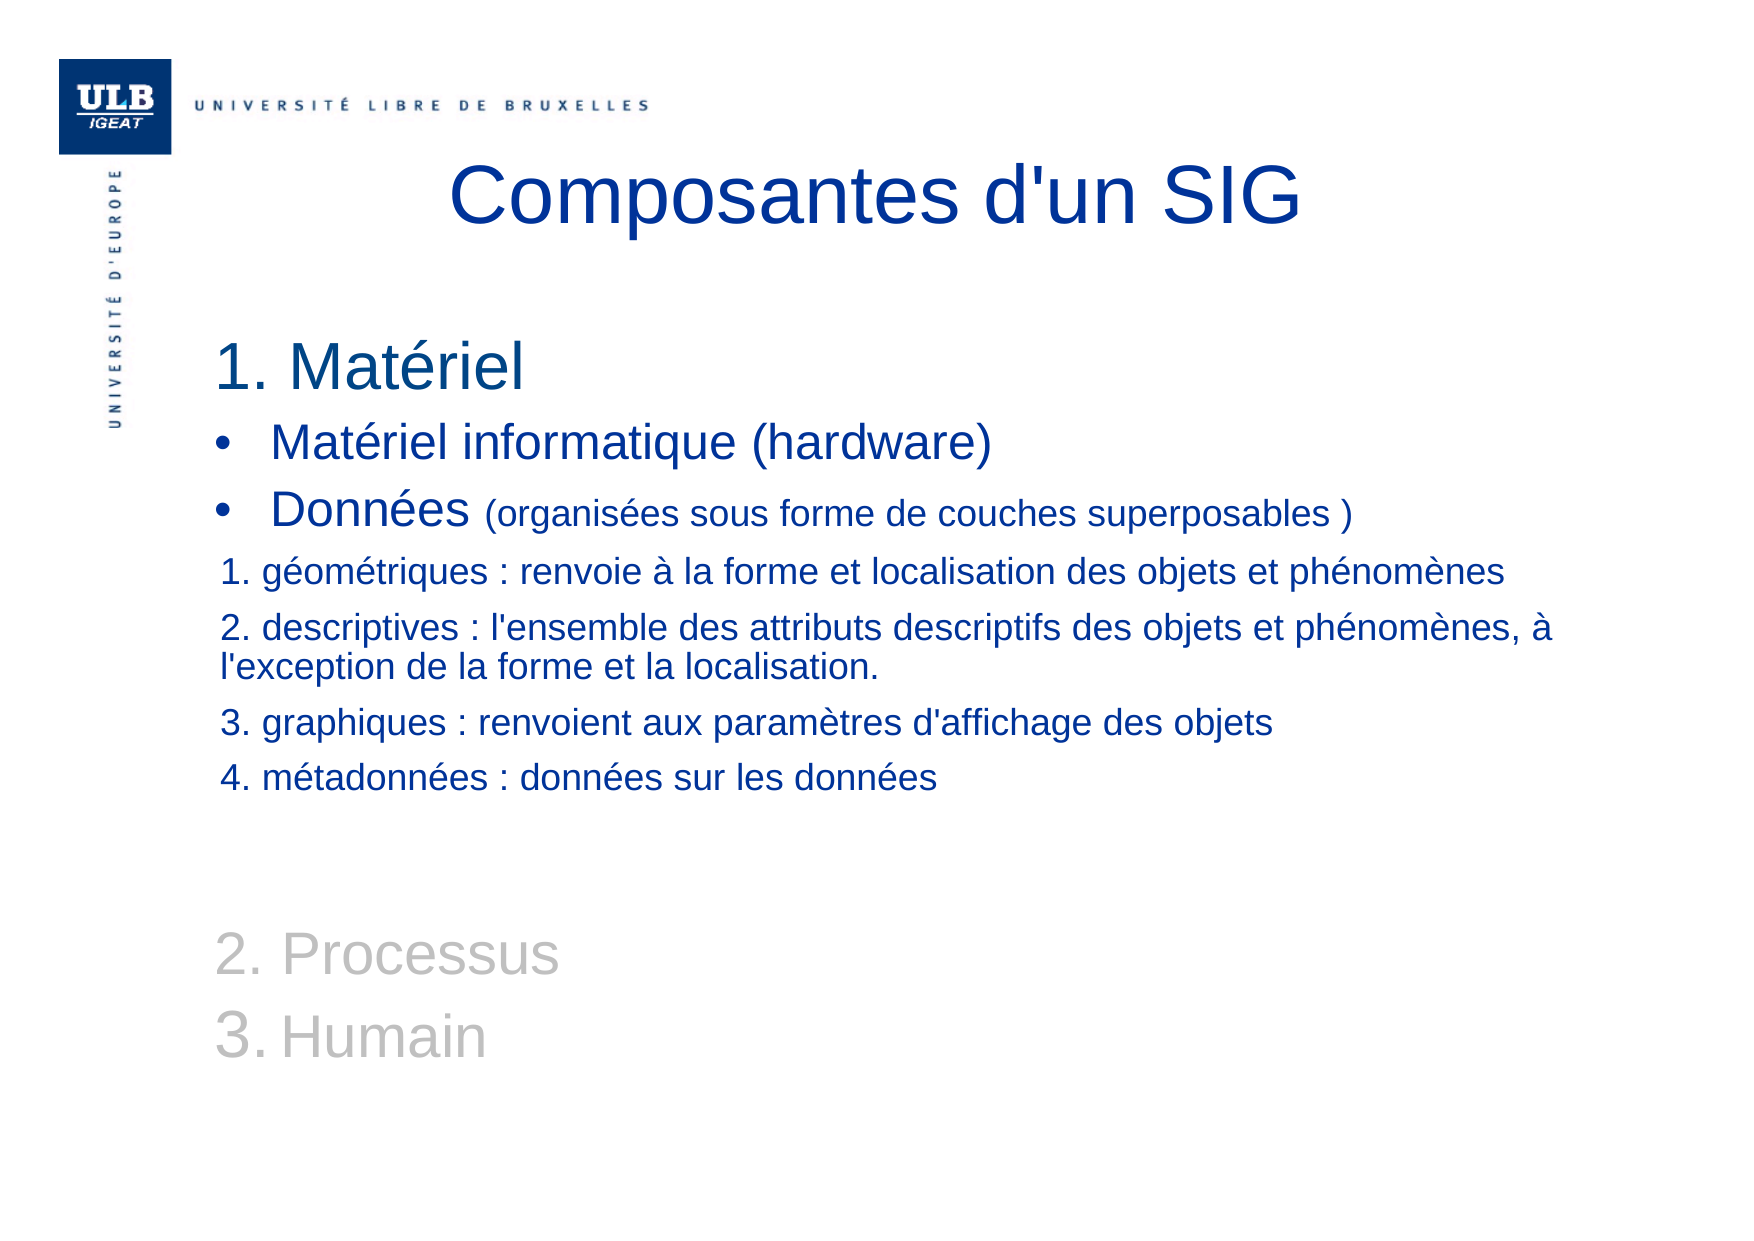

# Composantes d'un SIG
1. Matériel
Matériel informatique (hardware)
Données (organisées sous forme de couches superposables )
1. géométriques : renvoie à la forme et localisation des objets et phénomènes
2. descriptives : l'ensemble des attributs descriptifs des objets et phénomènes, à l'exception de la forme et la localisation.
3. graphiques : renvoient aux paramètres d'affichage des objets
4. métadonnées : données sur les données
2. Processus
3. Humain